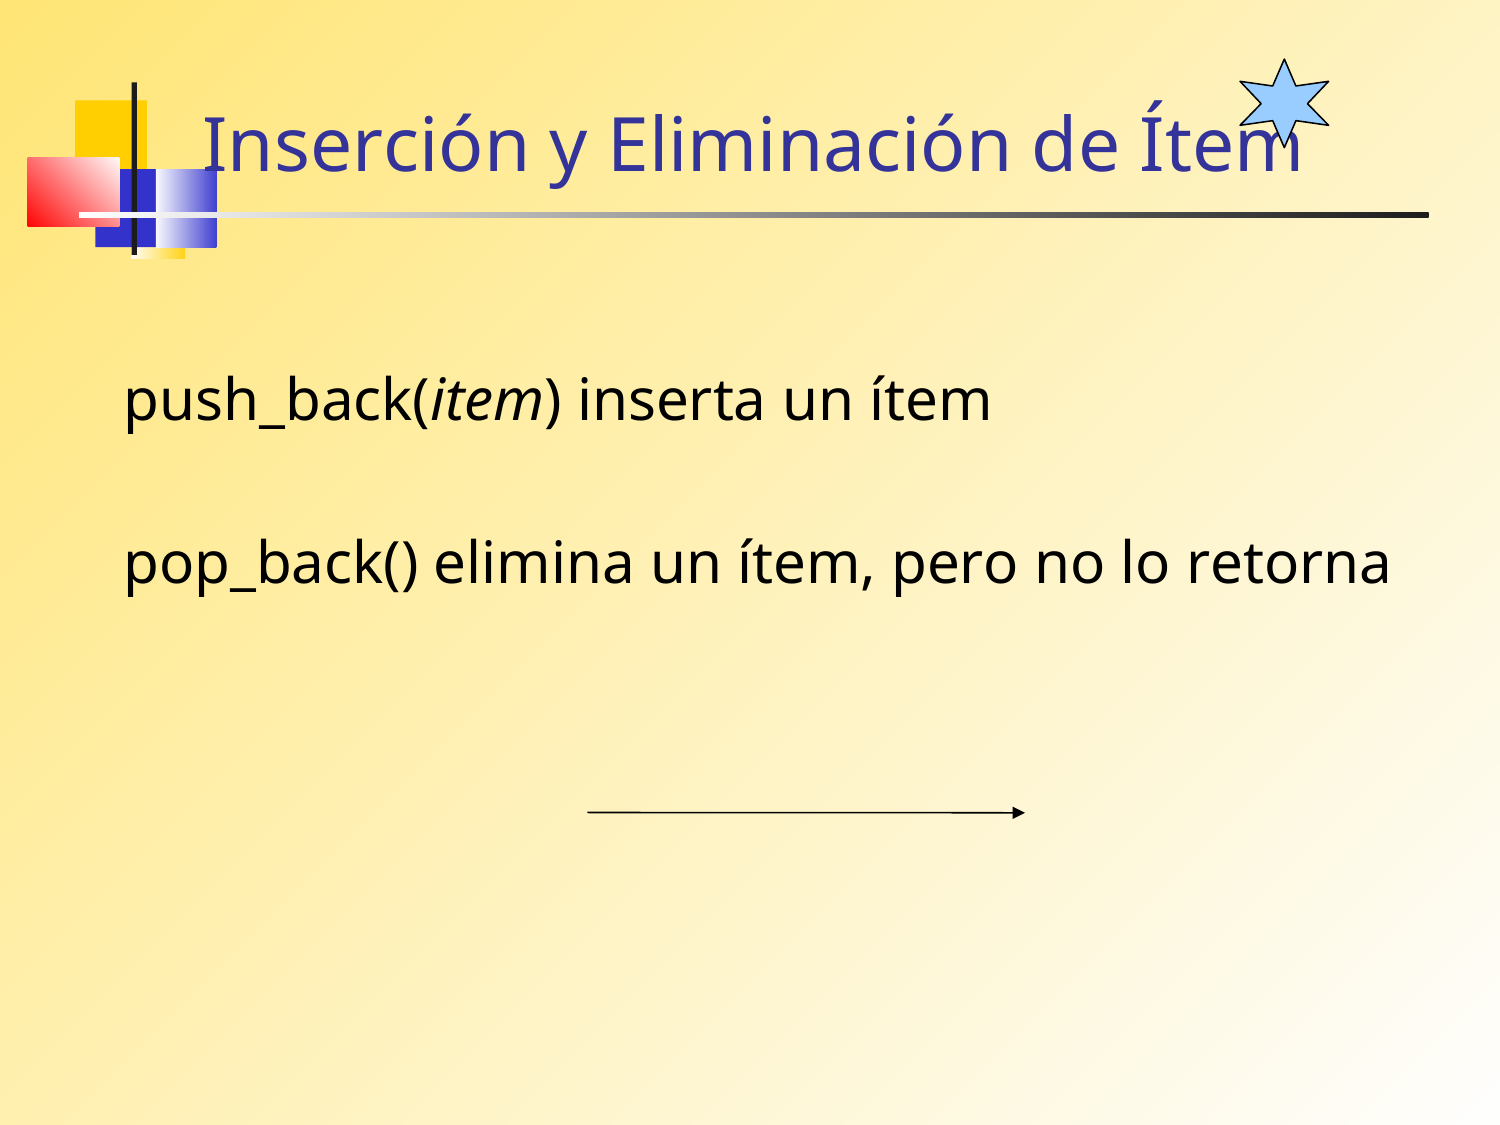

# Inserción y Eliminación de Ítem
push_back(item) inserta un ítem
pop_back() elimina un ítem, pero no lo retorna